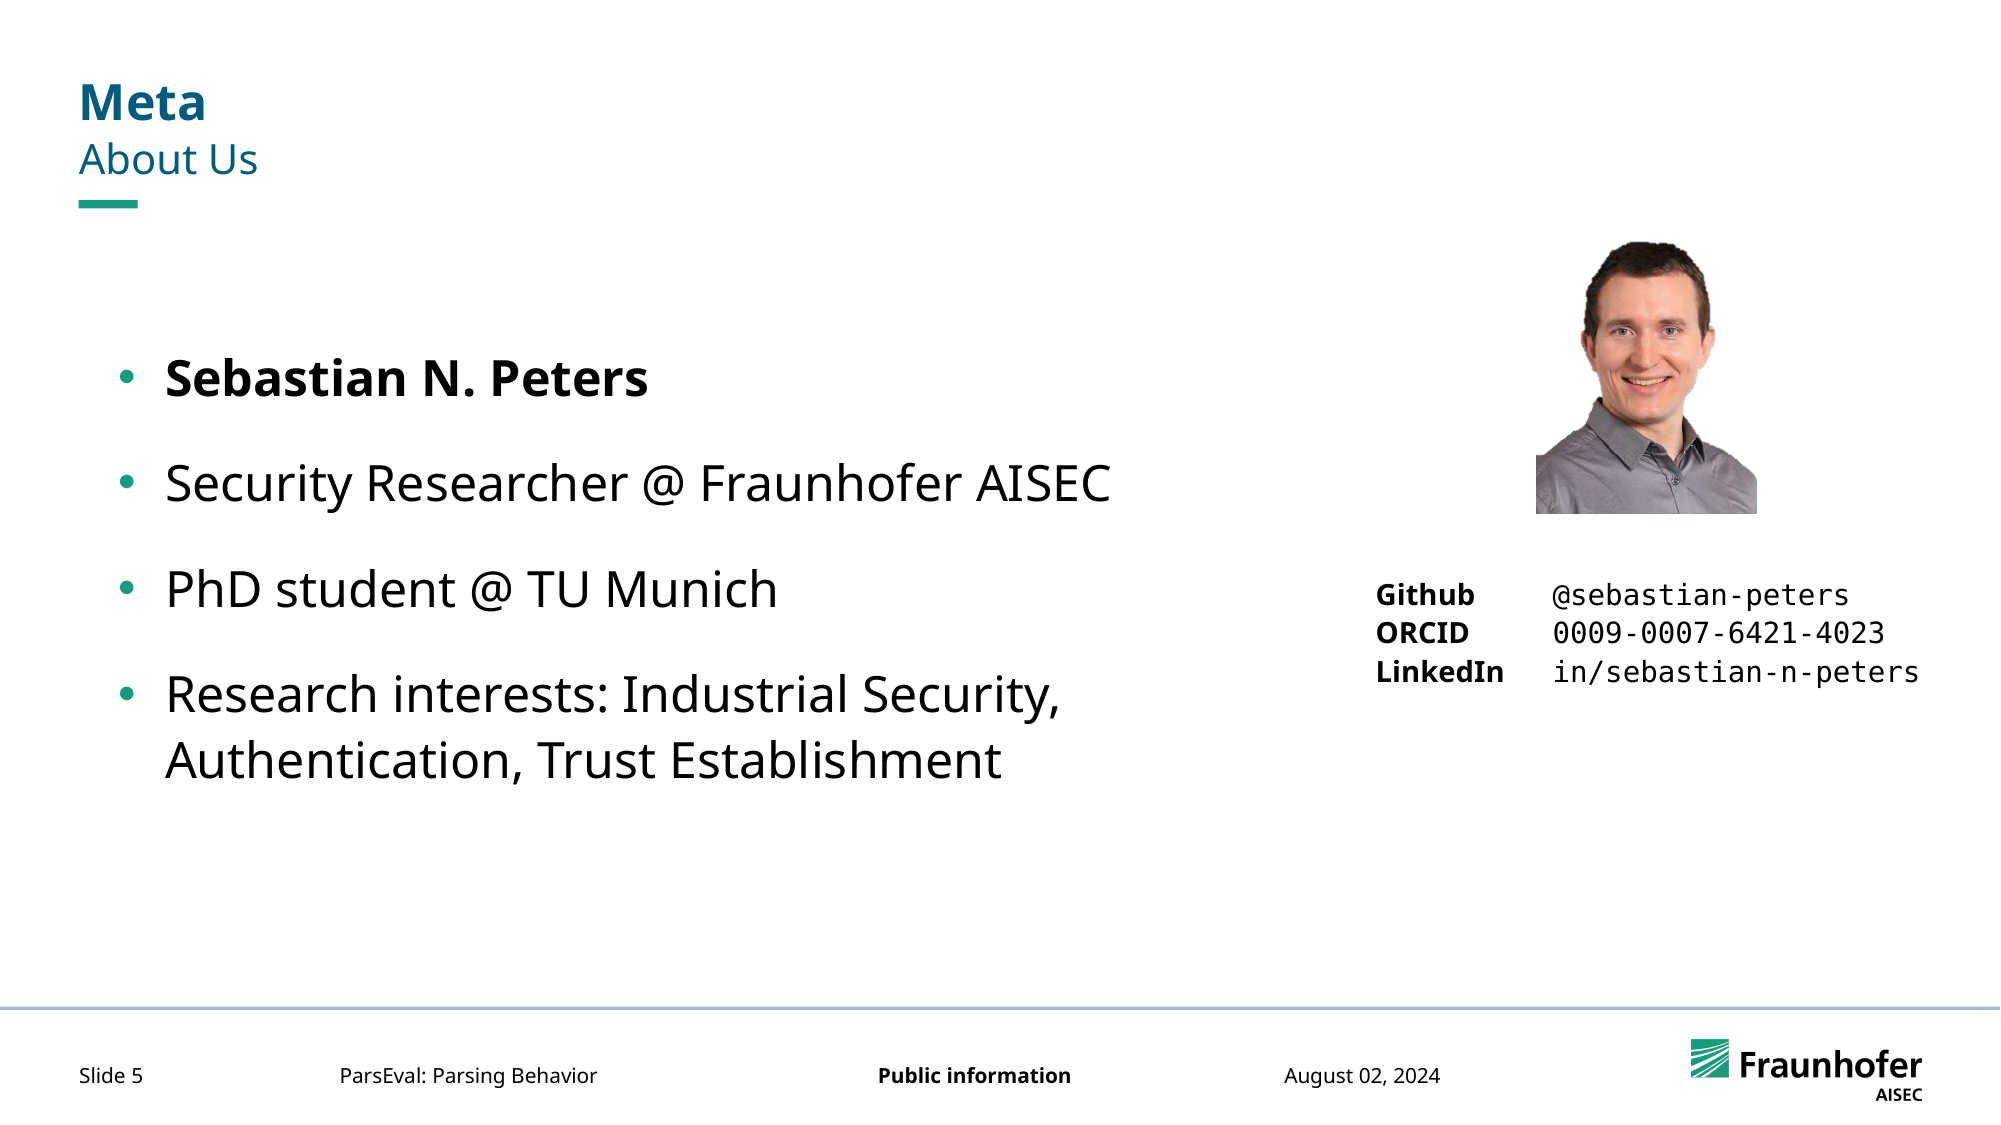

# Meta
About Us
Sebastian N. Peters
Security Researcher @ Fraunhofer AISEC
PhD student @ TU Munich
Research interests: Industrial Security, Authentication, Trust Establishment
Github
ORCID
LinkedIn
@sebastian-peters
0009-0007-6421-4023
in/sebastian-n-peters